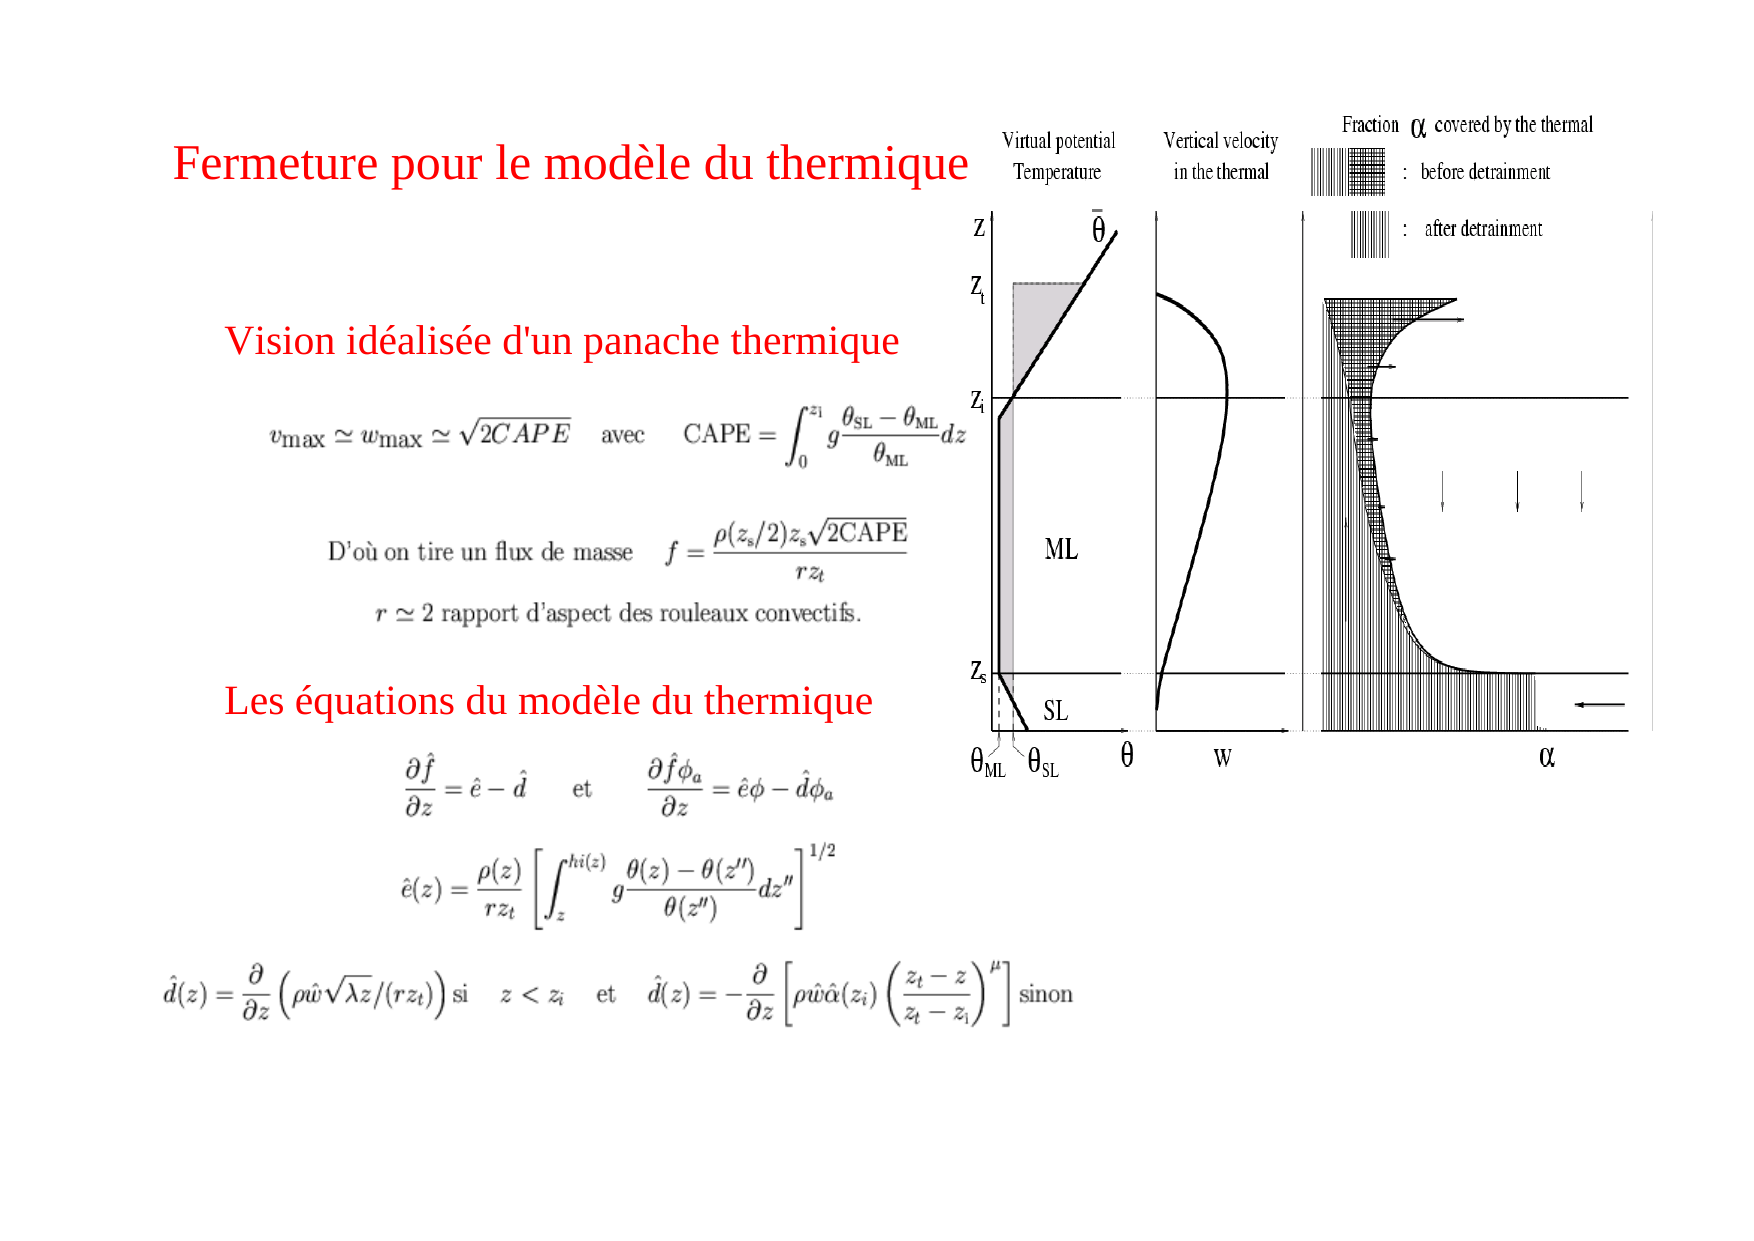

Fermeture pour le modèle du thermique
Vision idéalisée d'un panache thermique
Les équations du modèle du thermique